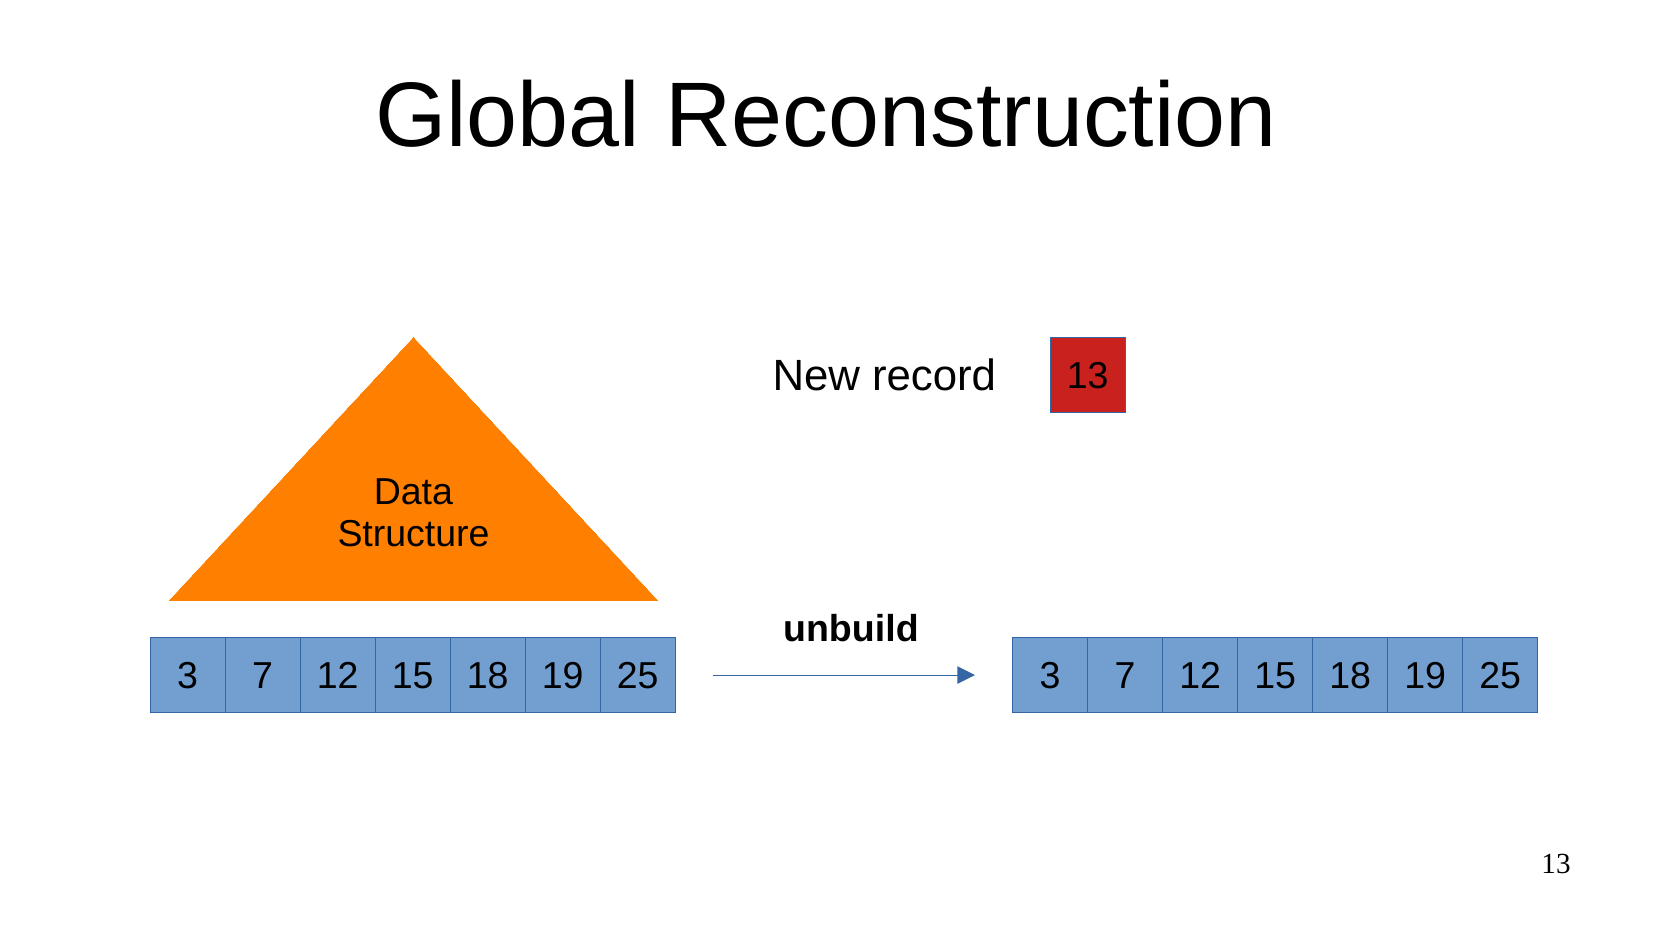

# Global Reconstruction
Data Structure
13
New record
unbuild
3
7
12
15
18
19
25
3
7
12
15
18
19
25
13